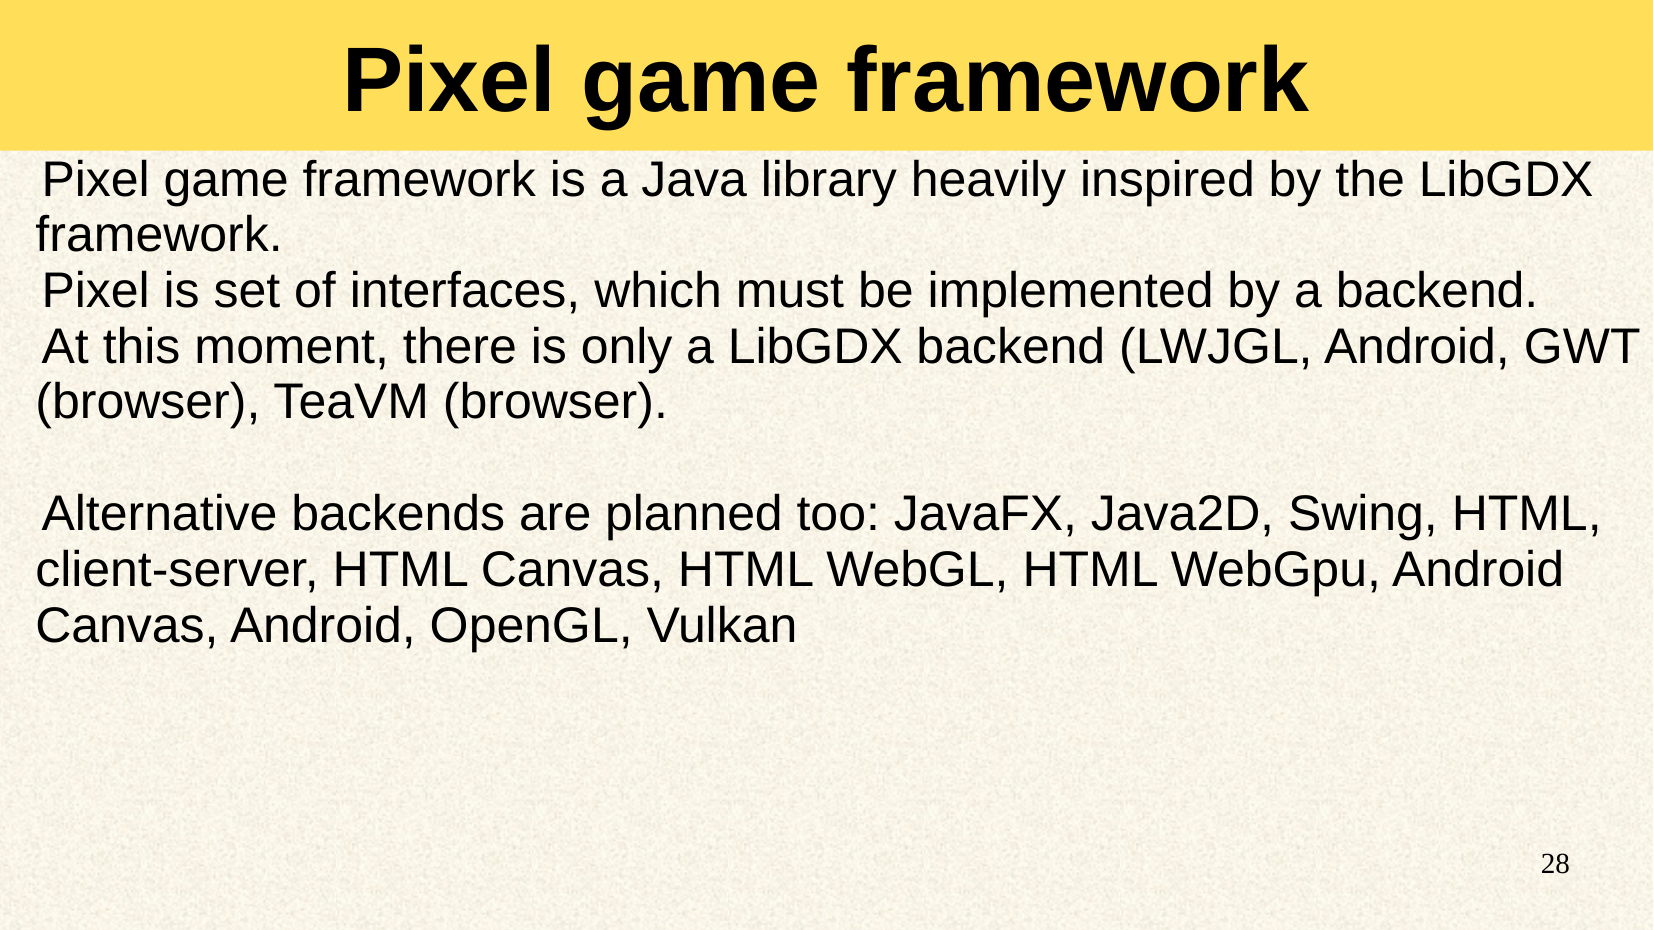

# Pixel game framework
Pixel game framework is a Java library heavily inspired by the LibGDX framework.
Pixel is set of interfaces, which must be implemented by a backend.
At this moment, there is only a LibGDX backend (LWJGL, Android, GWT (browser), TeaVM (browser).
Alternative backends are planned too: JavaFX, Java2D, Swing, HTML, client-server, HTML Canvas, HTML WebGL, HTML WebGpu, Android Canvas, Android, OpenGL, Vulkan
28